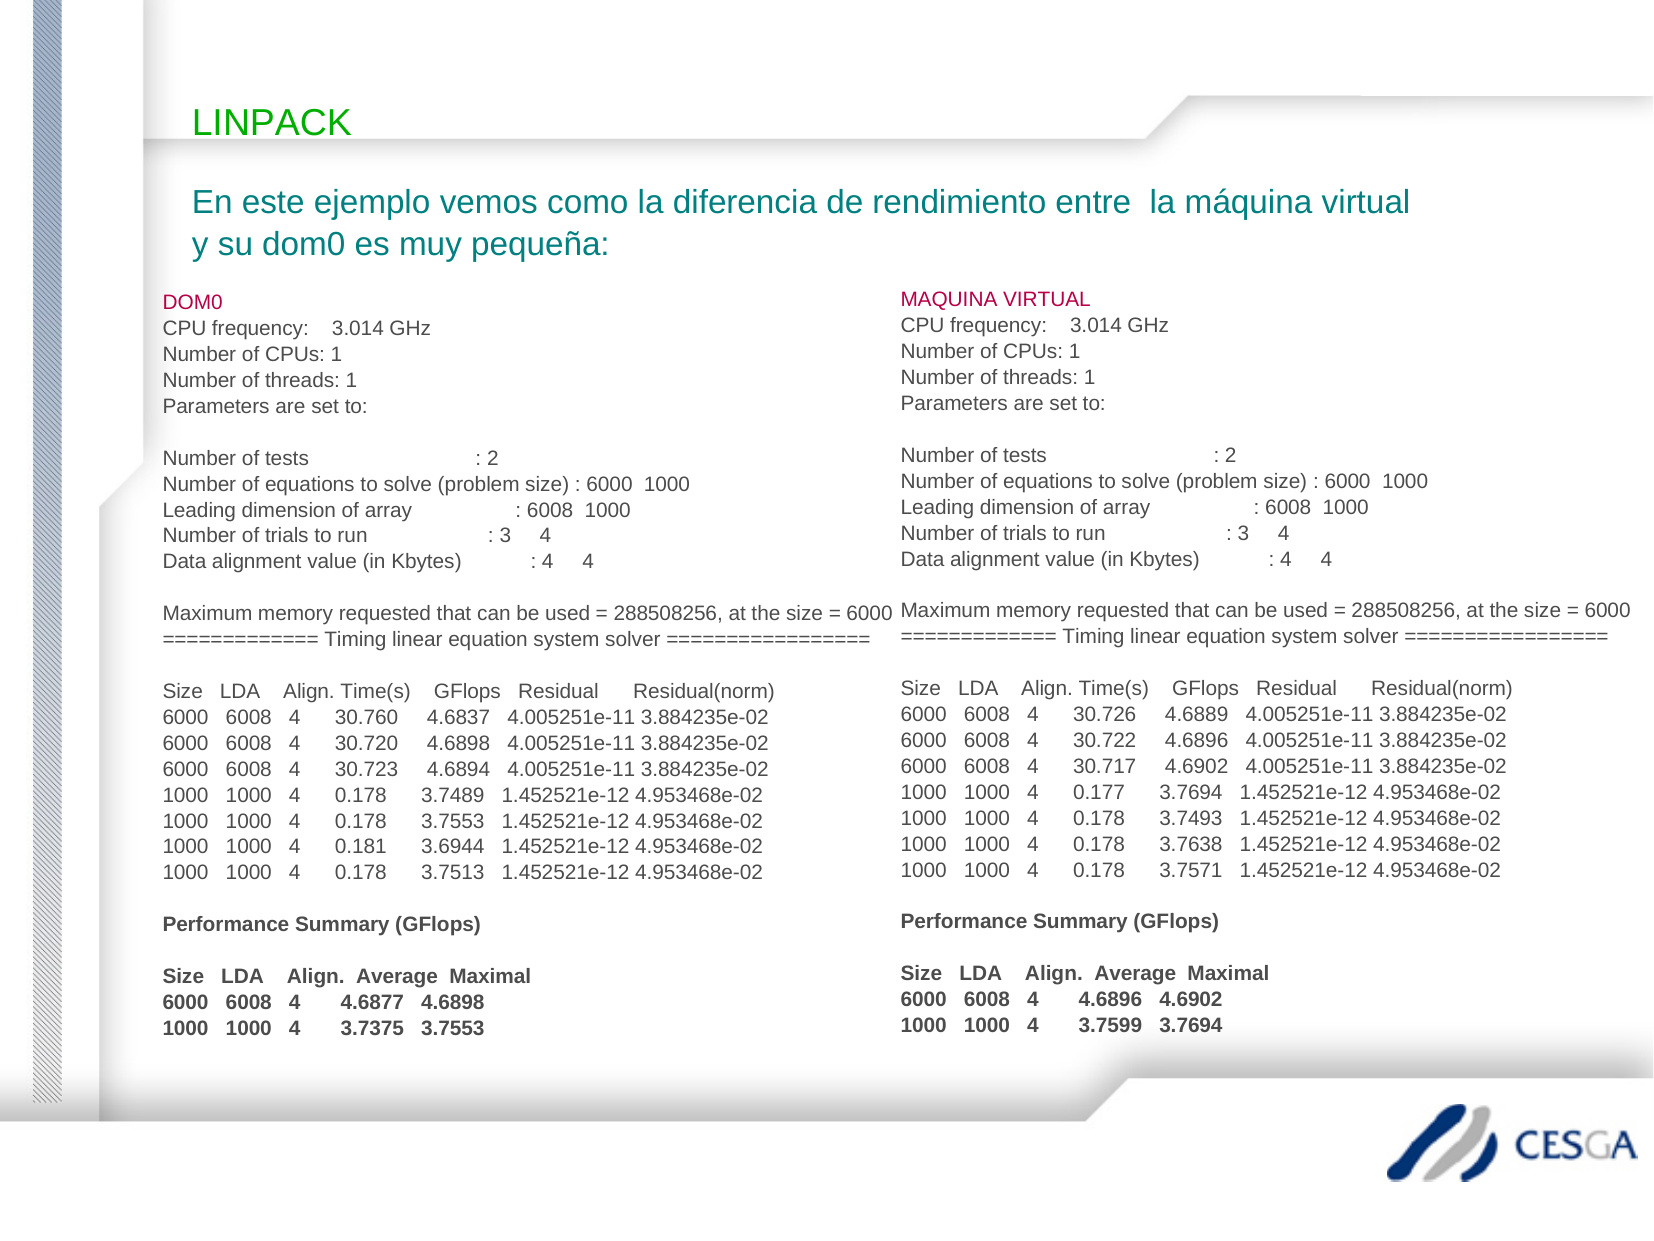

LINPACK
En este ejemplo vemos como la diferencia de rendimiento entre la máquina virtual y su dom0 es muy pequeña:
MAQUINA VIRTUAL
CPU frequency: 3.014 GHz
Number of CPUs: 1
Number of threads: 1
Parameters are set to:
Number of tests : 2
Number of equations to solve (problem size) : 6000 1000
Leading dimension of array : 6008 1000
Number of trials to run : 3 4
Data alignment value (in Kbytes) : 4 4
Maximum memory requested that can be used = 288508256, at the size = 6000
============= Timing linear equation system solver =================
Size LDA Align. Time(s) GFlops Residual Residual(norm)‏
6000 6008 4 30.726 4.6889 4.005251e-11 3.884235e-02
6000 6008 4 30.722 4.6896 4.005251e-11 3.884235e-02
6000 6008 4 30.717 4.6902 4.005251e-11 3.884235e-02
1000 1000 4 0.177 3.7694 1.452521e-12 4.953468e-02
1000 1000 4 0.178 3.7493 1.452521e-12 4.953468e-02
1000 1000 4 0.178 3.7638 1.452521e-12 4.953468e-02
1000 1000 4 0.178 3.7571 1.452521e-12 4.953468e-02
Performance Summary (GFlops)
Size LDA Align. Average Maximal
6000 6008 4 4.6896 4.6902
1000 1000 4 3.7599 3.7694
DOM0
CPU frequency: 3.014 GHz
Number of CPUs: 1
Number of threads: 1
Parameters are set to:
Number of tests : 2
Number of equations to solve (problem size) : 6000 1000
Leading dimension of array : 6008 1000
Number of trials to run : 3 4
Data alignment value (in Kbytes) : 4 4
Maximum memory requested that can be used = 288508256, at the size = 6000
============= Timing linear equation system solver =================
Size LDA Align. Time(s) GFlops Residual Residual(norm)‏
6000 6008 4 30.760 4.6837 4.005251e-11 3.884235e-02
6000 6008 4 30.720 4.6898 4.005251e-11 3.884235e-02
6000 6008 4 30.723 4.6894 4.005251e-11 3.884235e-02
1000 1000 4 0.178 3.7489 1.452521e-12 4.953468e-02
1000 1000 4 0.178 3.7553 1.452521e-12 4.953468e-02
1000 1000 4 0.181 3.6944 1.452521e-12 4.953468e-02
1000 1000 4 0.178 3.7513 1.452521e-12 4.953468e-02
Performance Summary (GFlops)
Size LDA Align. Average Maximal
6000 6008 4 4.6877 4.6898
1000 1000 4 3.7375 3.7553